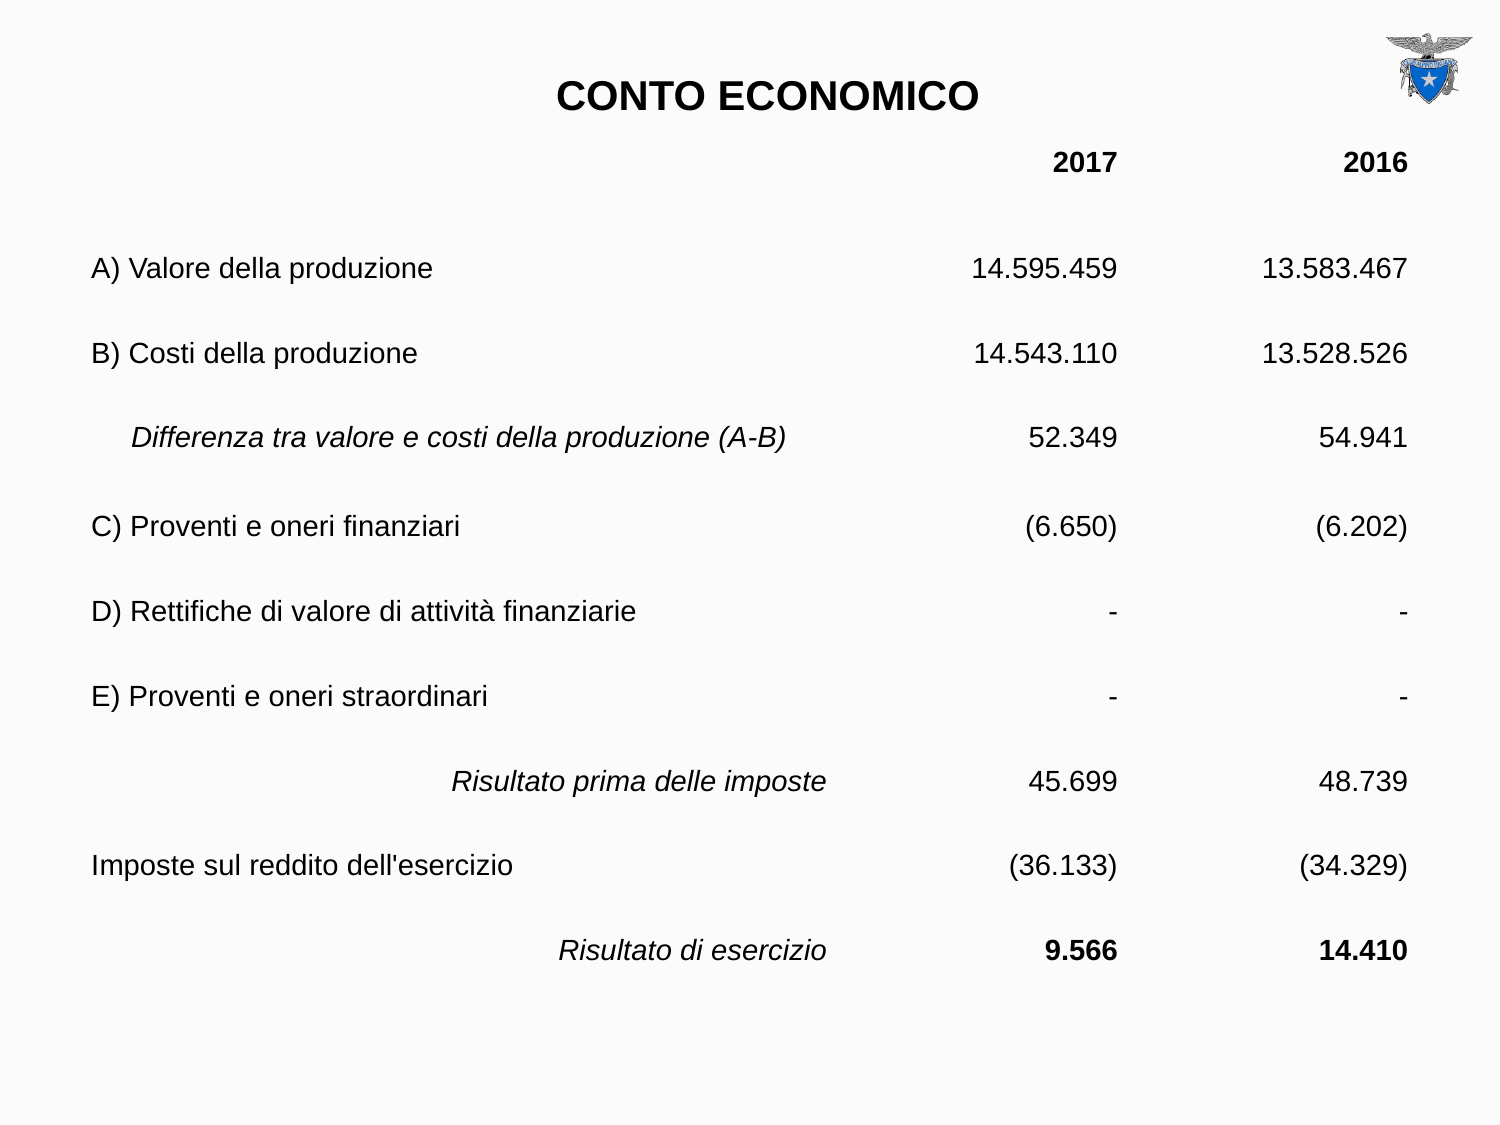

CONTO ECONOMICO
| | 2017 | 2016 |
| --- | --- | --- |
| A) Valore della produzione | 14.595.459 | 13.583.467 |
| B) Costi della produzione | 14.543.110 | 13.528.526 |
| Differenza tra valore e costi della produzione (A-B) | 52.349 | 54.941 |
| C) Proventi e oneri finanziari | (6.650) | (6.202) |
| D) Rettifiche di valore di attività finanziarie | - | - |
| E) Proventi e oneri straordinari | - | - |
| Risultato prima delle imposte | 45.699 | 48.739 |
| Imposte sul reddito dell'esercizio | (36.133) | (34.329) |
| Risultato di esercizio | 9.566 | 14.410 |